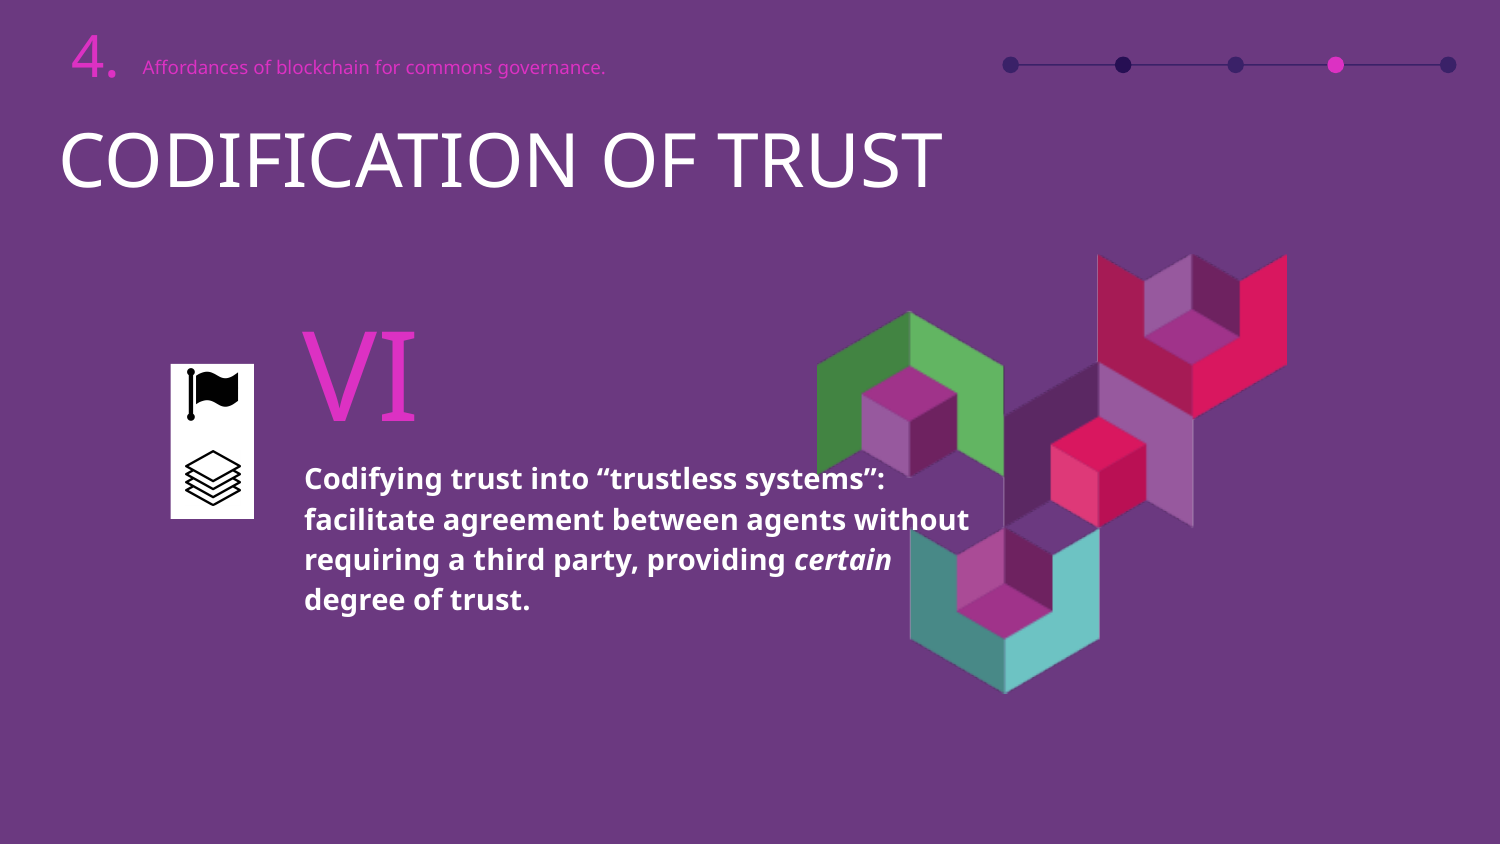

4.
Affordances of blockchain for commons governance.
CODIFICATION OF TRUST
VI
# Codifying trust into “trustless systems”: facilitate agreement between agents without requiring a third party, providing certain degree of trust.